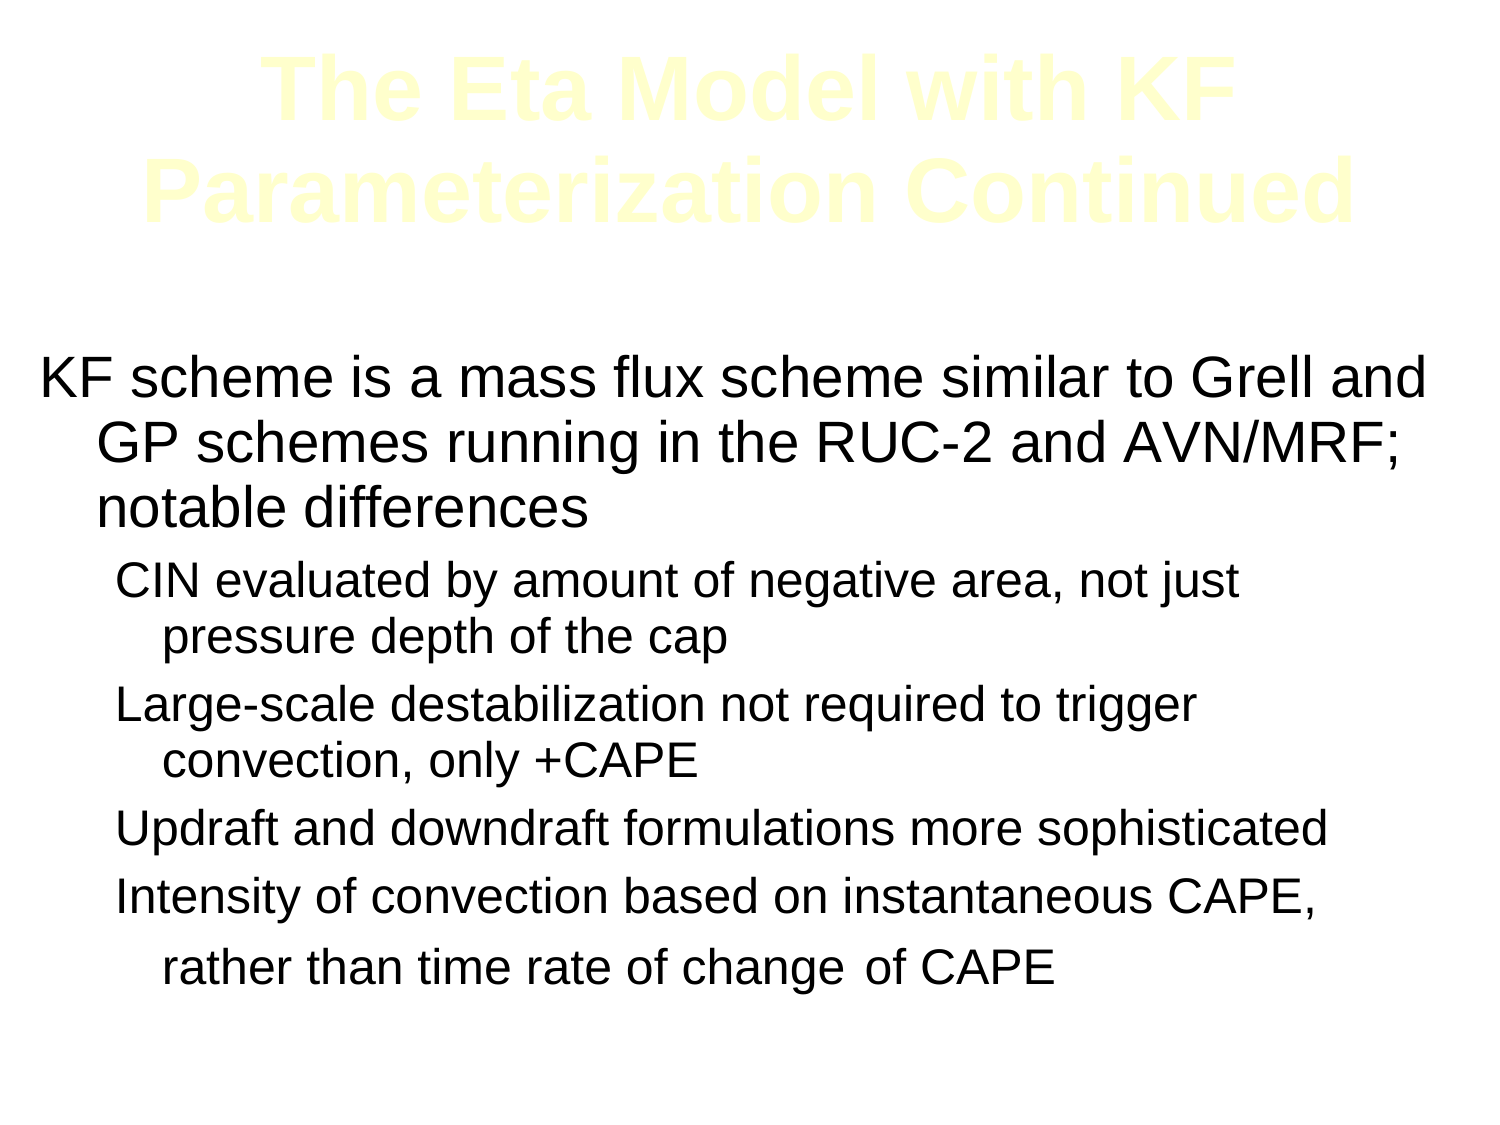

# The Eta Model with KF Parameterization Continued
KF scheme is a mass flux scheme similar to Grell and GP schemes running in the RUC-2 and AVN/MRF; notable differences
CIN evaluated by amount of negative area, not just pressure depth of the cap
Large-scale destabilization not required to trigger convection, only +CAPE
Updraft and downdraft formulations more sophisticated
Intensity of convection based on instantaneous CAPE, rather than time rate of change of CAPE